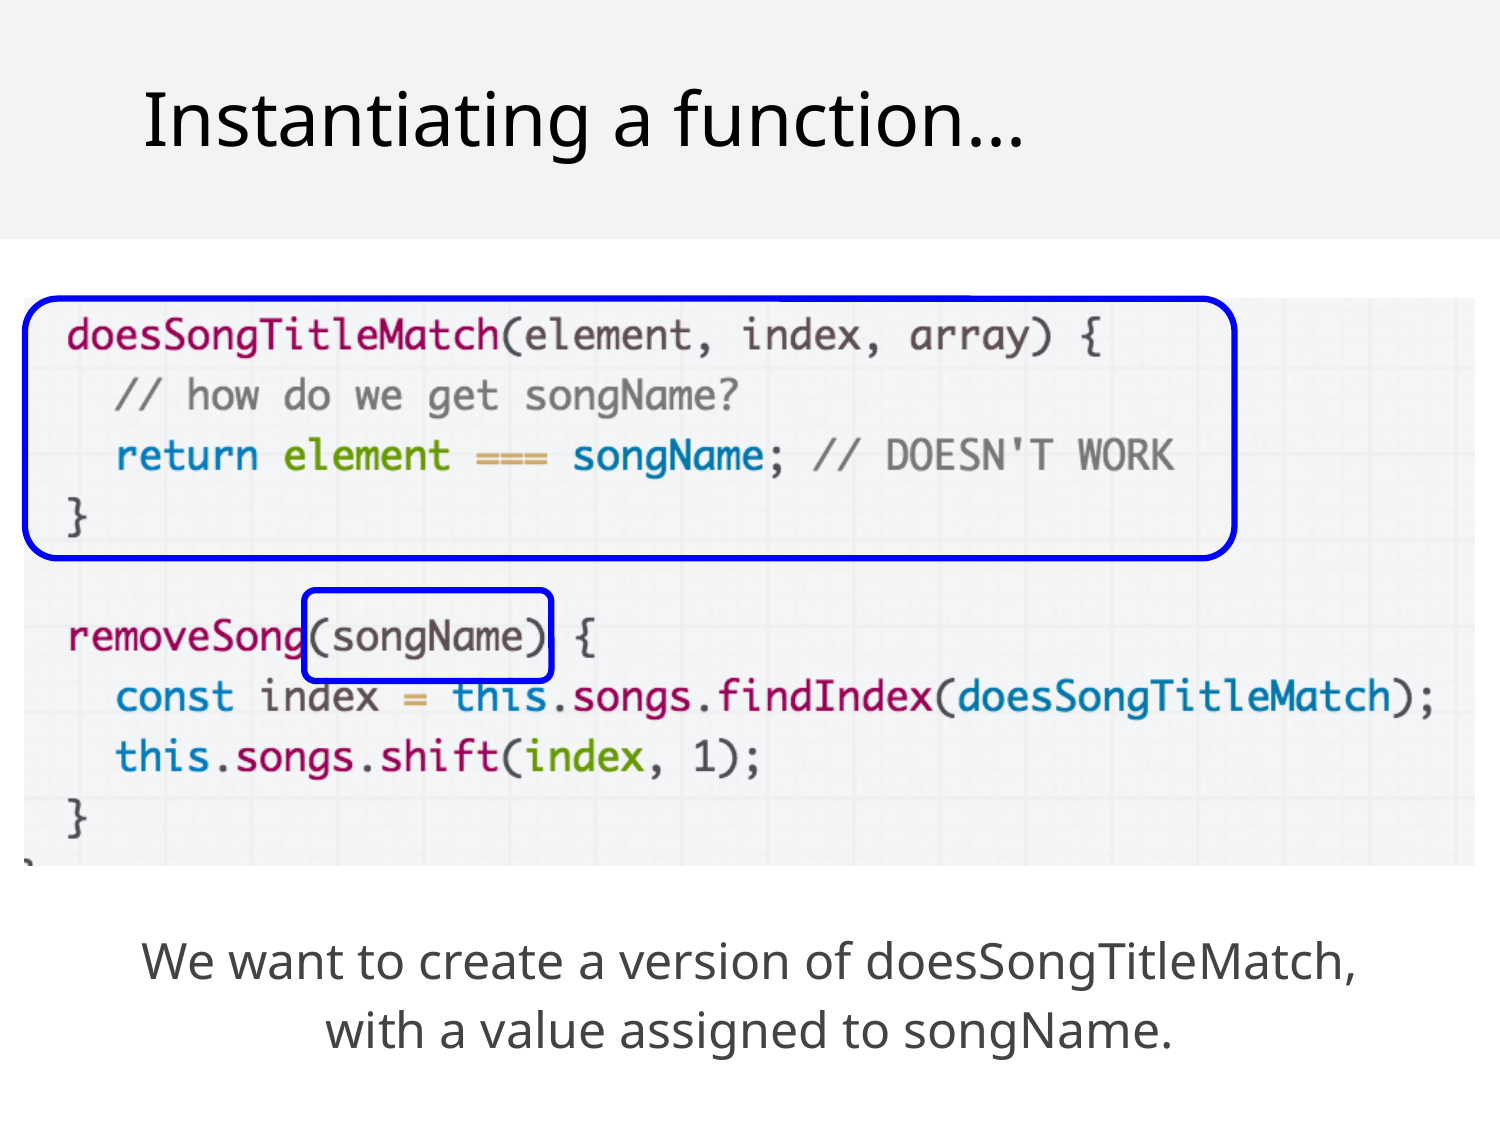

# Instantiating a function...
We want to create a version of doesSongTitleMatch, with a value assigned to songName.